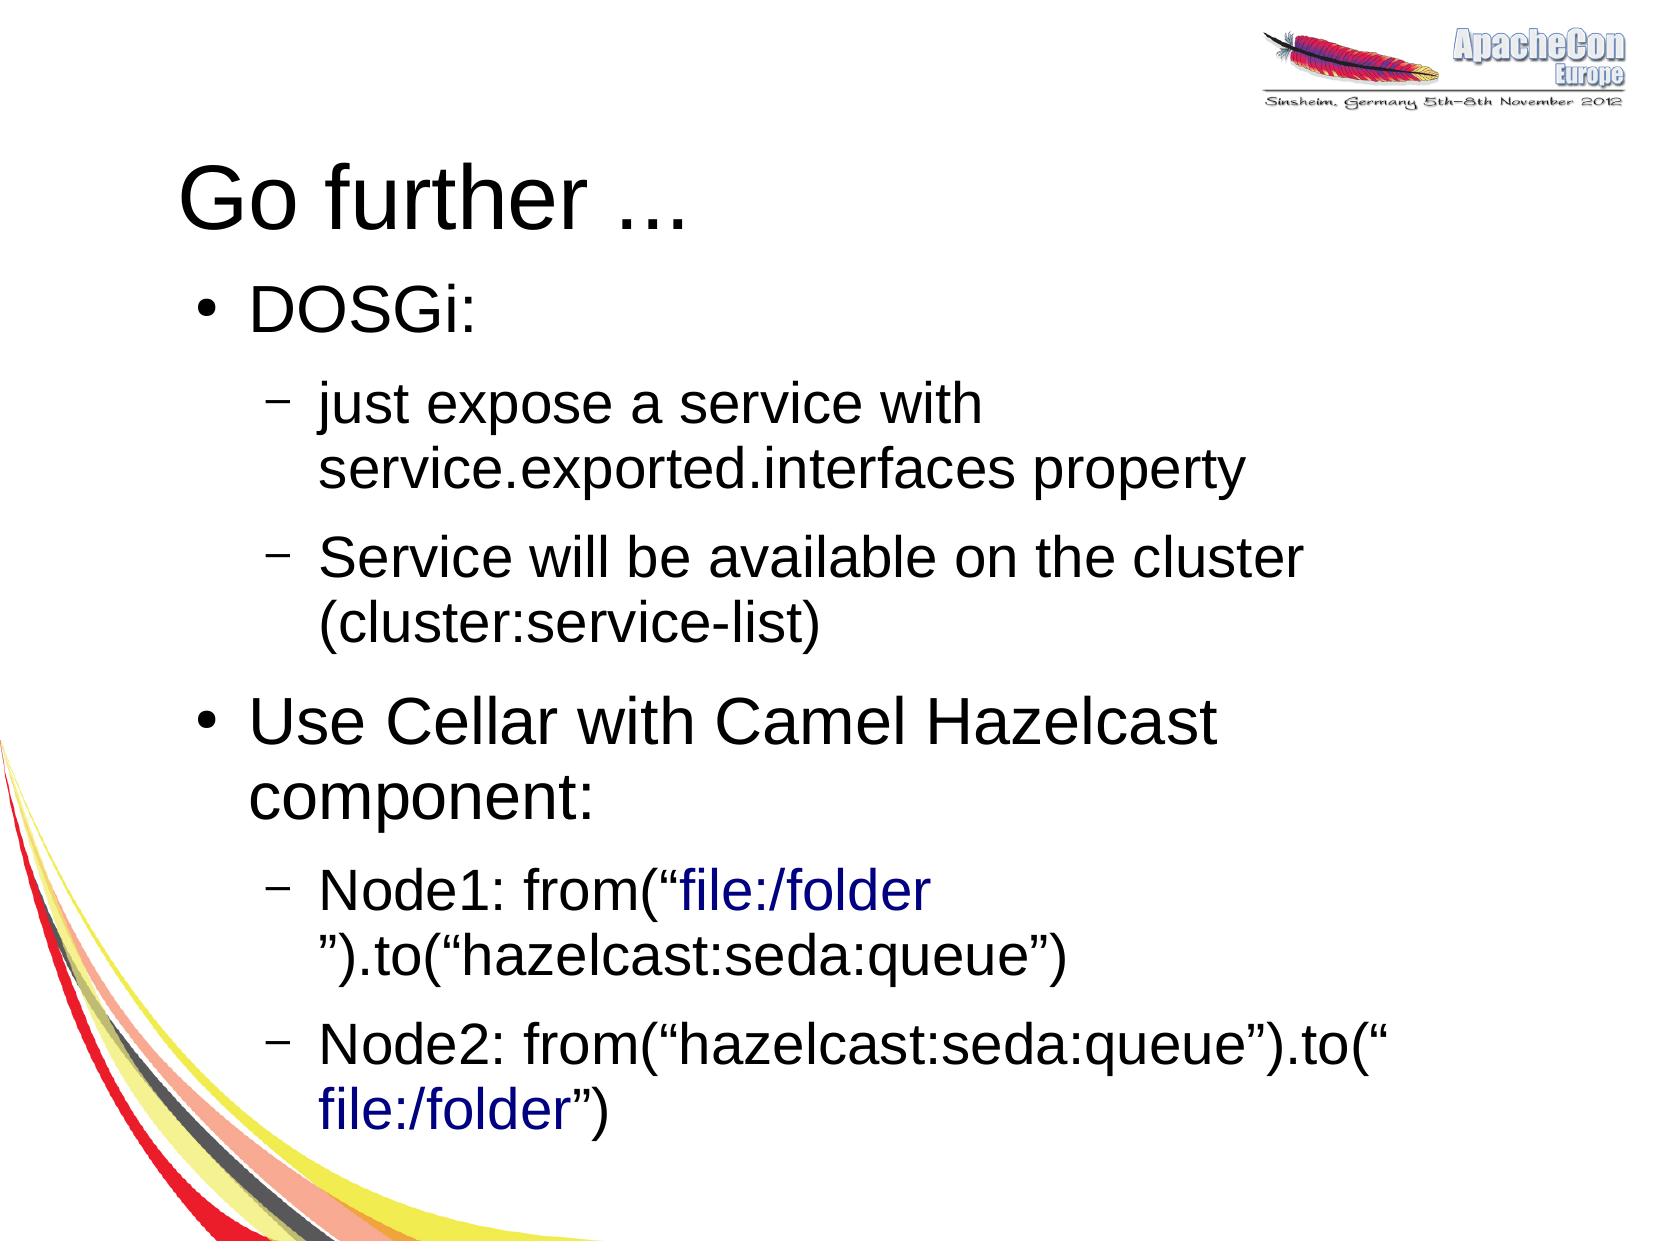

# Go further ...
DOSGi:
just expose a service with service.exported.interfaces property
Service will be available on the cluster (cluster:service-list)
Use Cellar with Camel Hazelcast component:
Node1: from(“file:/folder”).to(“hazelcast:seda:queue”)
Node2: from(“hazelcast:seda:queue”).to(“file:/folder”)